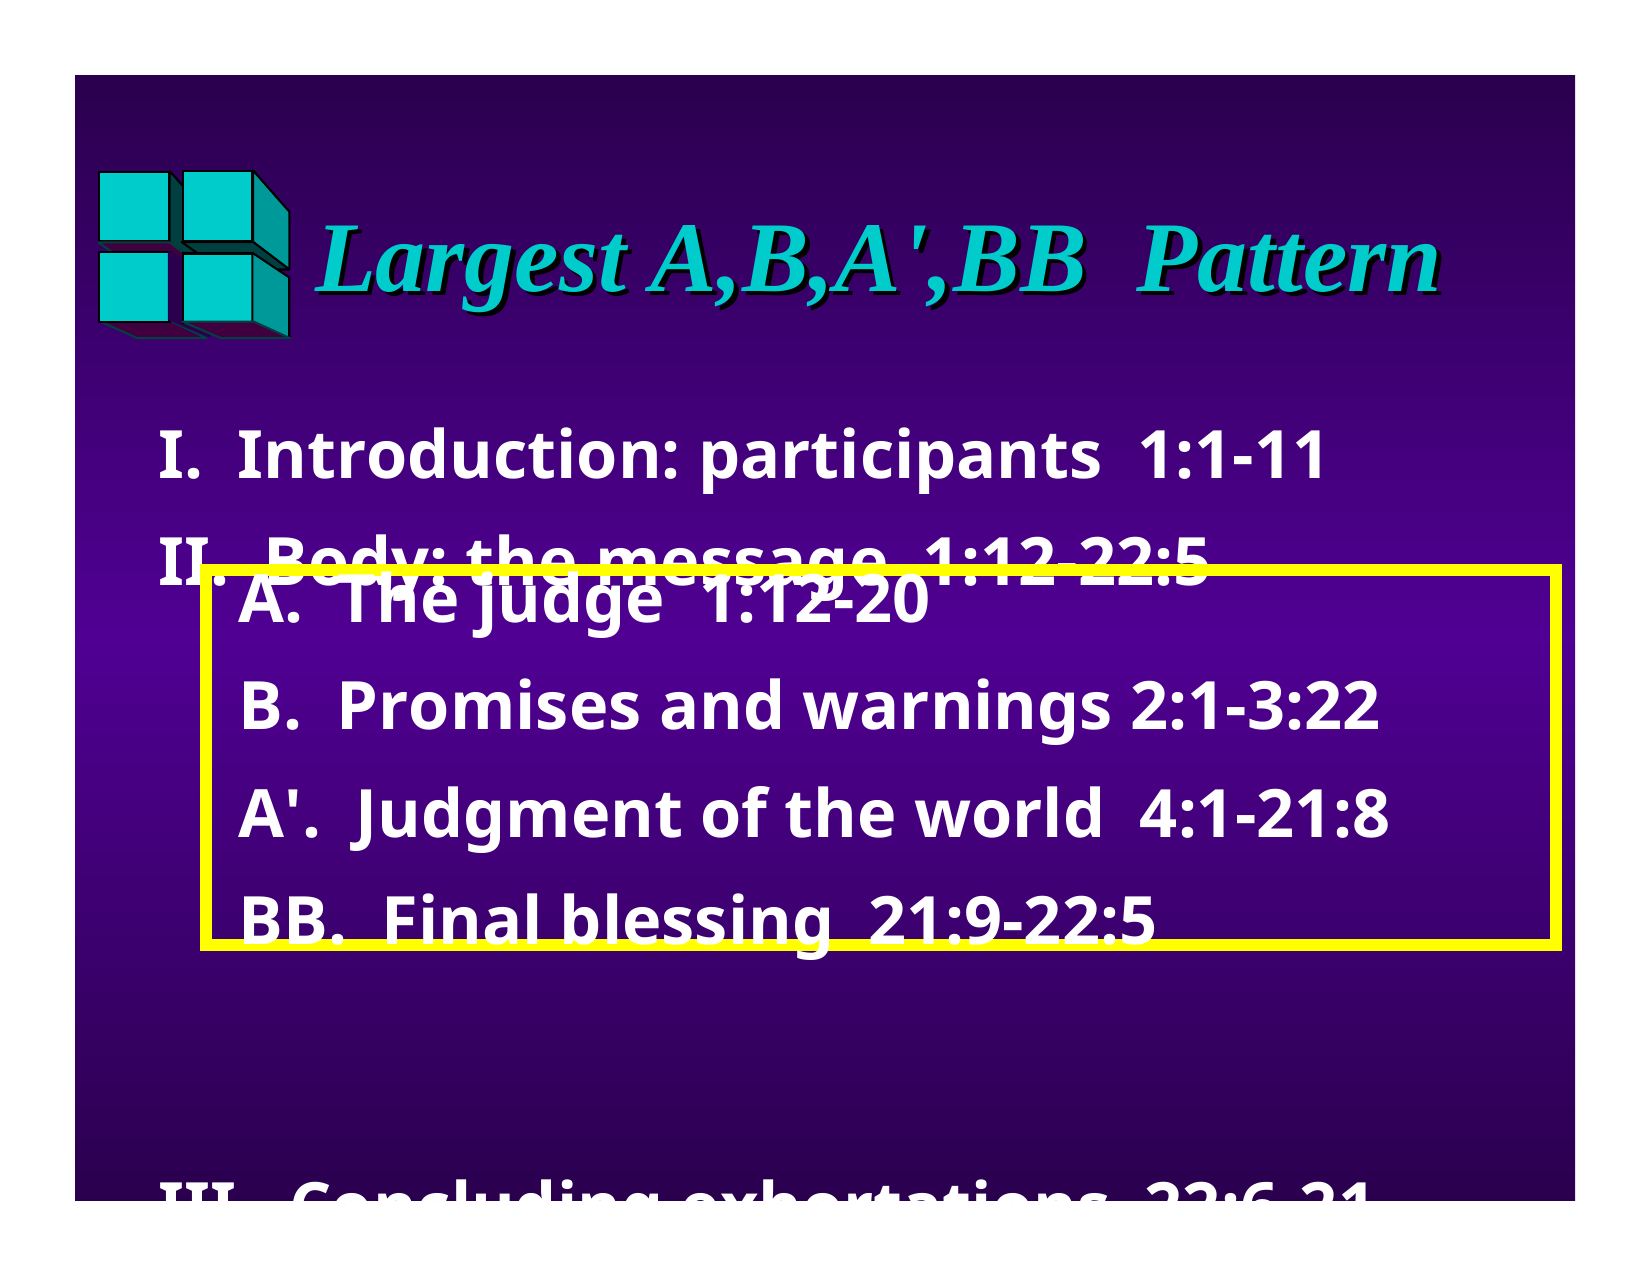

# Largest A,B,A',BB Pattern
I. Introduction: participants 1:1-11
II. Body: the message 1:12-22:5
III. Concluding exhortations 22:6-21
 A. The judge 1:12-20
 B. Promises and warnings 2:1-3:22
 A'. Judgment of the world 4:1-21:8
 BB. Final blessing 21:9-22:5